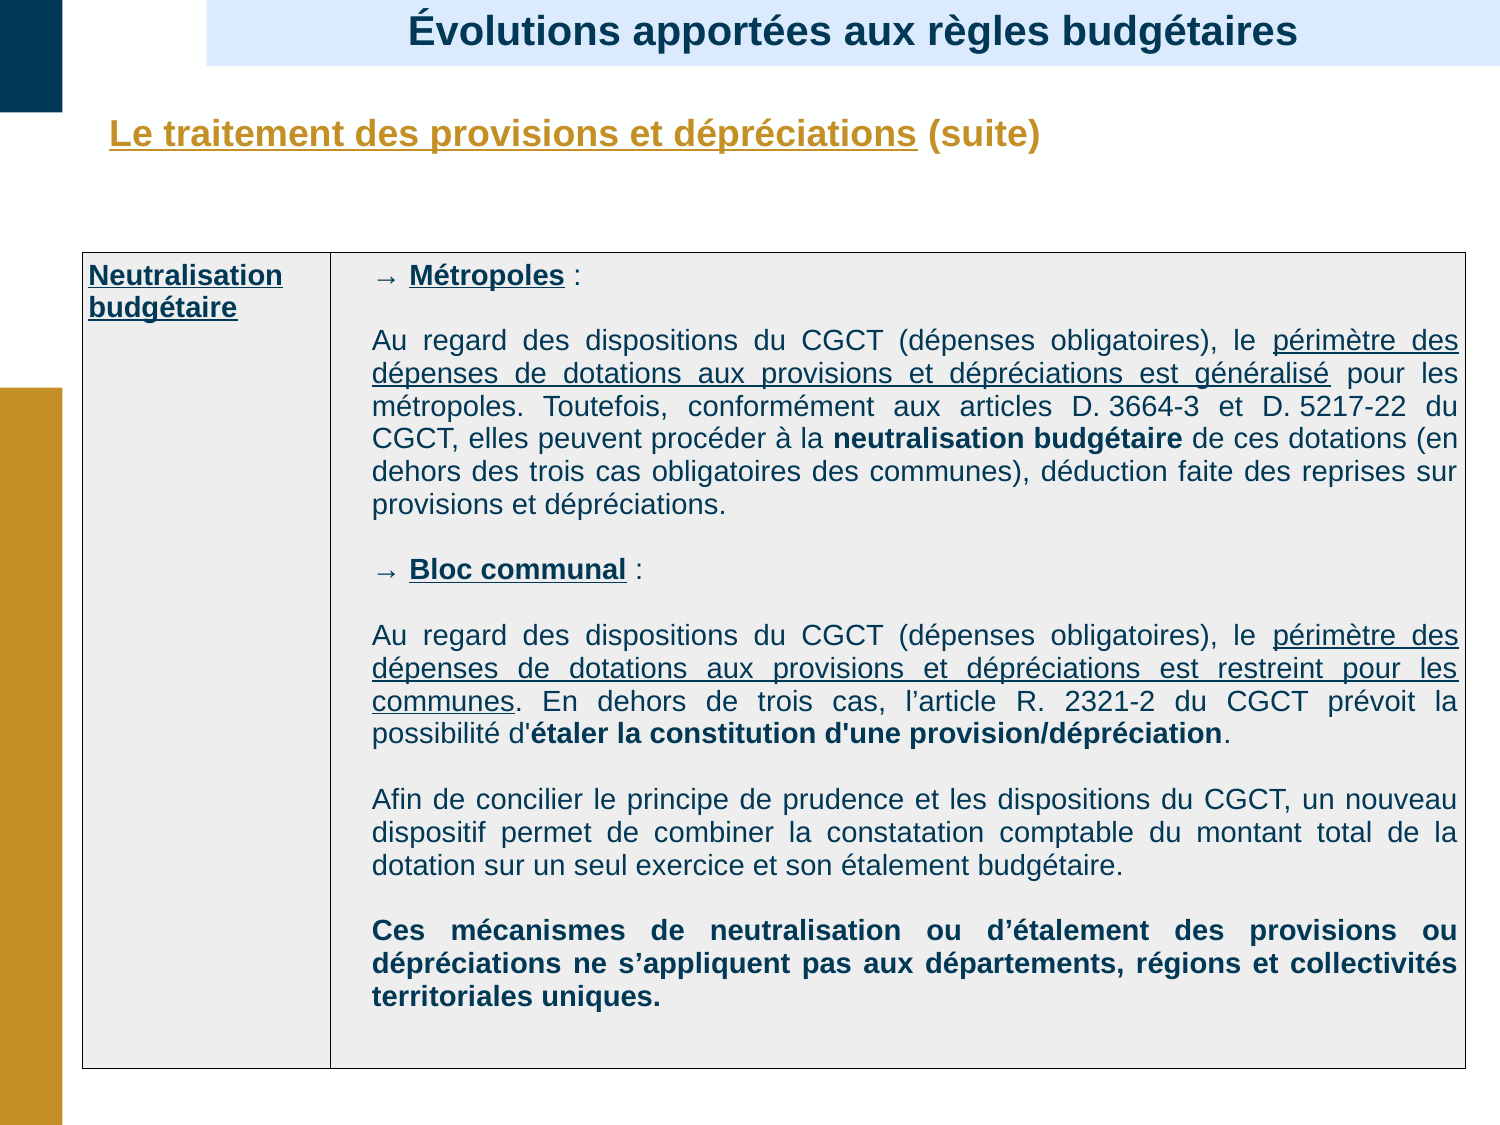

Évolutions apportées aux règles budgétaires
Le traitement des provisions et dépréciations (suite)
| Neutralisation budgétaire | → Métropoles : Au regard des dispositions du CGCT (dépenses obligatoires), le périmètre des dépenses de dotations aux provisions et dépréciations est généralisé pour les métropoles. Toutefois, conformément aux articles D. 3664-3 et D. 5217-22 du CGCT, elles peuvent procéder à la neutralisation budgétaire de ces dotations (en dehors des trois cas obligatoires des communes), déduction faite des reprises sur provisions et dépréciations. → Bloc communal : Au regard des dispositions du CGCT (dépenses obligatoires), le périmètre des dépenses de dotations aux provisions et dépréciations est restreint pour les communes. En dehors de trois cas, l’article R. 2321-2 du CGCT prévoit la possibilité d'étaler la constitution d'une provision/dépréciation. Afin de concilier le principe de prudence et les dispositions du CGCT, un nouveau dispositif permet de combiner la constatation comptable du montant total de la dotation sur un seul exercice et son étalement budgétaire. Ces mécanismes de neutralisation ou d’étalement des provisions ou dépréciations ne s’appliquent pas aux départements, régions et collectivités territoriales uniques. |
| --- | --- |
#